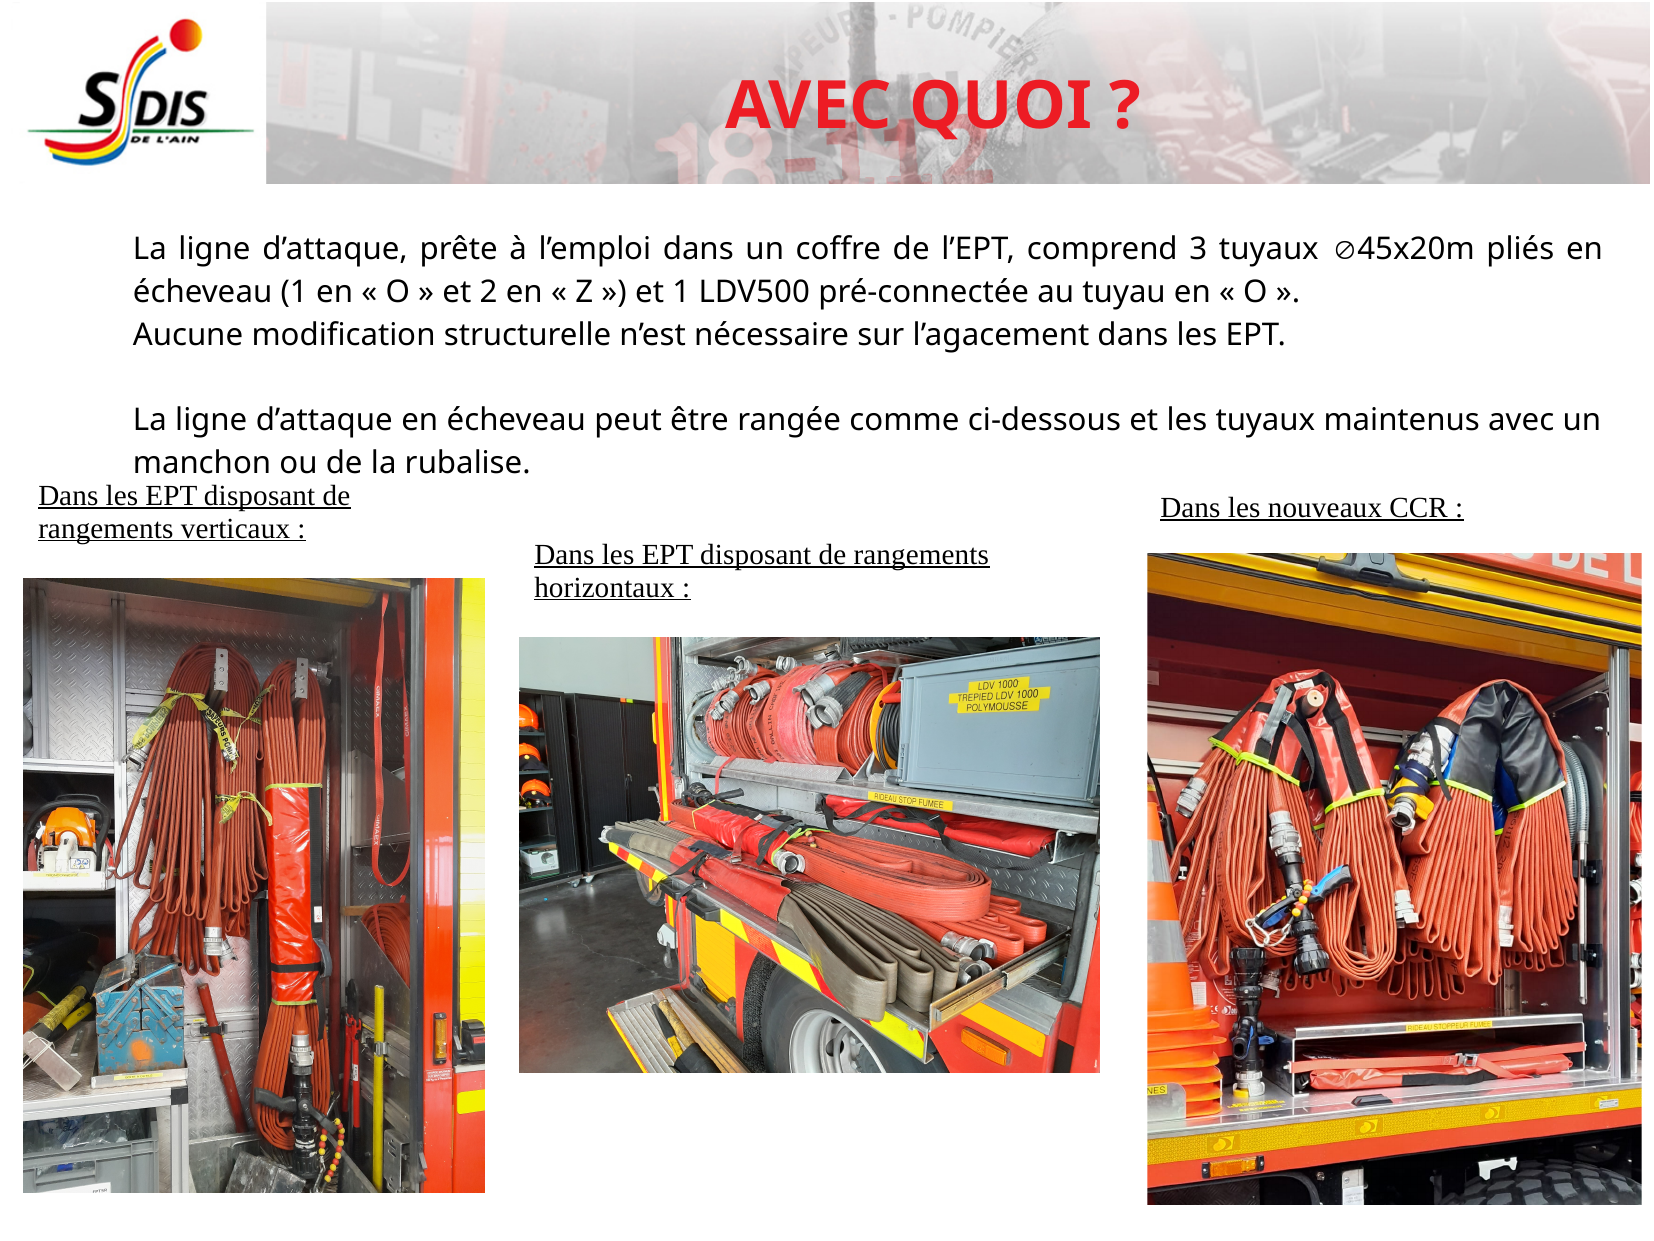

# AVEC QUOI ?
La ligne d’attaque, prête à l’emploi dans un coffre de l’EPT, comprend 3 tuyaux 45x20m pliés en écheveau (1 en « O » et 2 en « Z ») et 1 LDV500 pré-connectée au tuyau en « O ».
Aucune modification structurelle n’est nécessaire sur l’agacement dans les EPT.
La ligne d’attaque en écheveau peut être rangée comme ci-dessous et les tuyaux maintenus avec un manchon ou de la rubalise.
Dans les EPT disposant de rangements verticaux :
Dans les nouveaux CCR :
Dans les EPT disposant de rangements horizontaux :